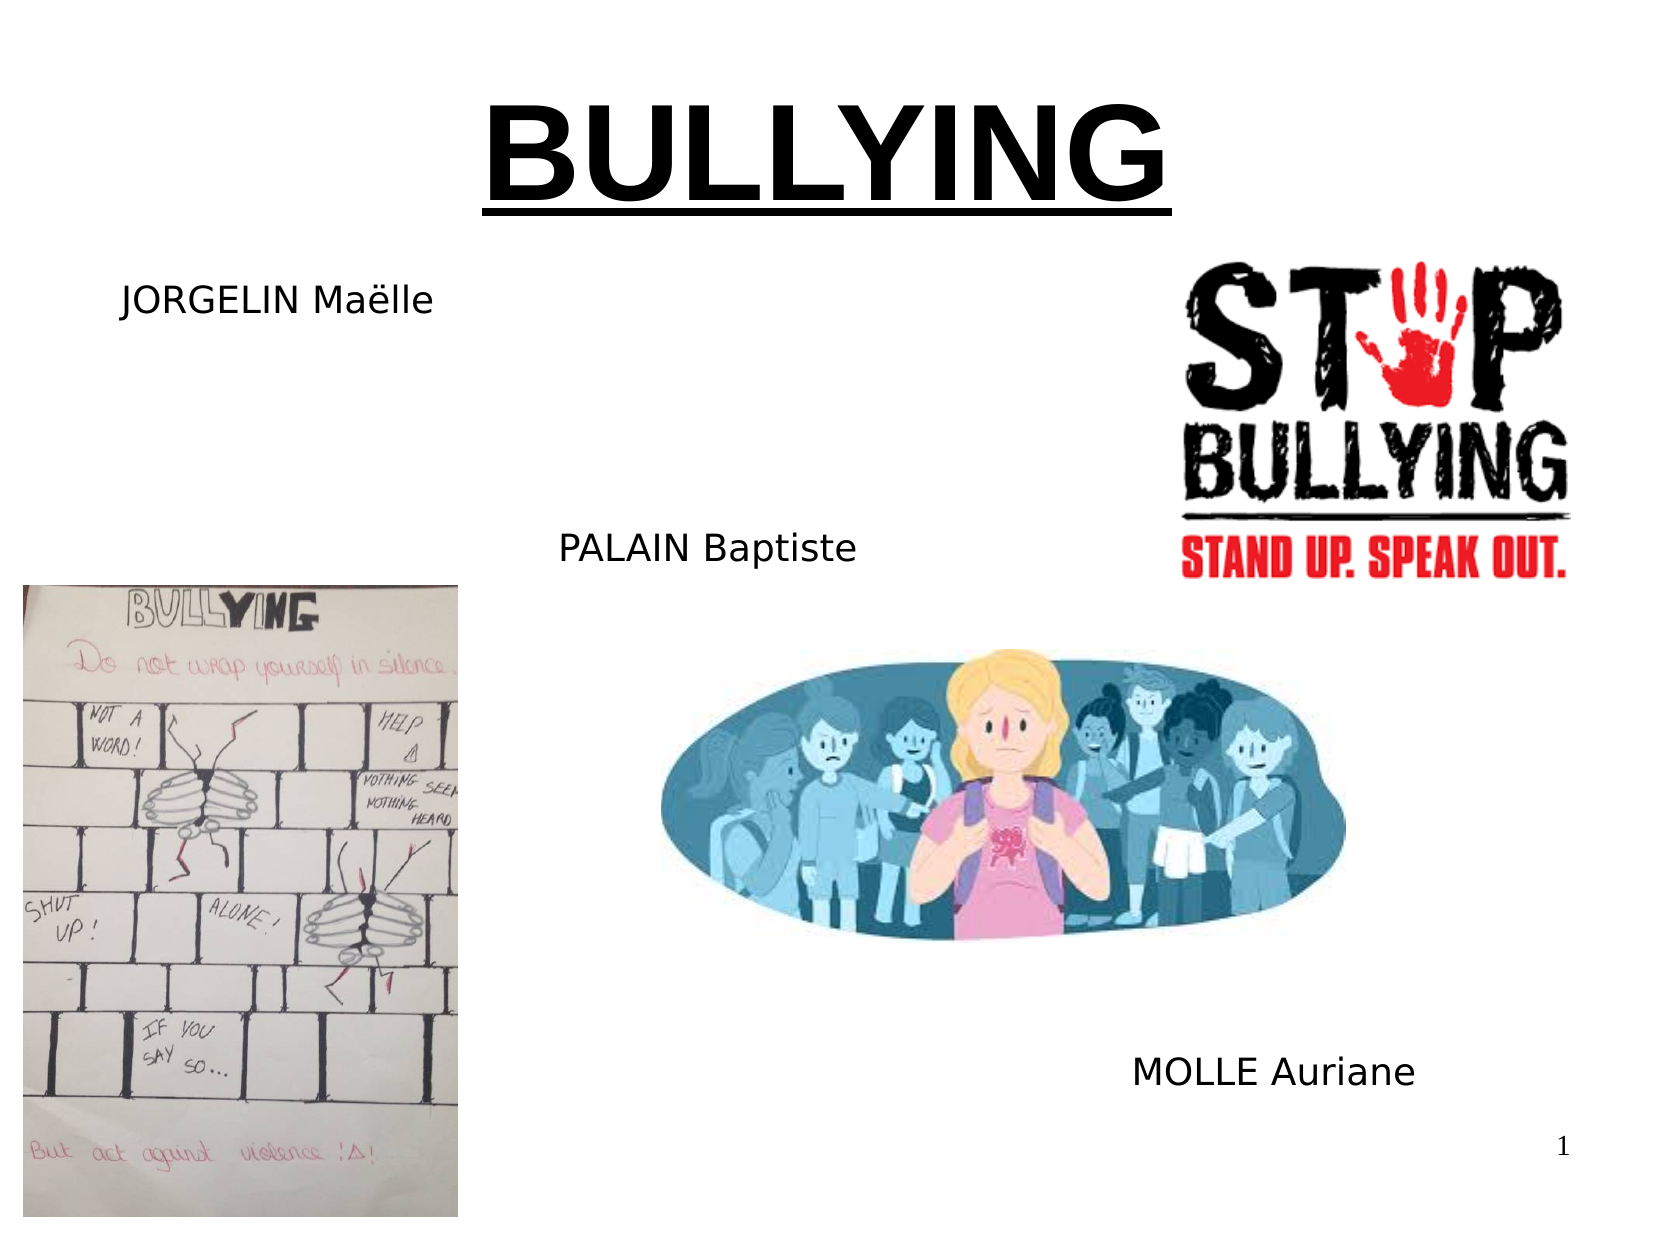

# BULLYING
JORGELIN Maëlle
PALAIN Baptiste
MOLLE Auriane
1